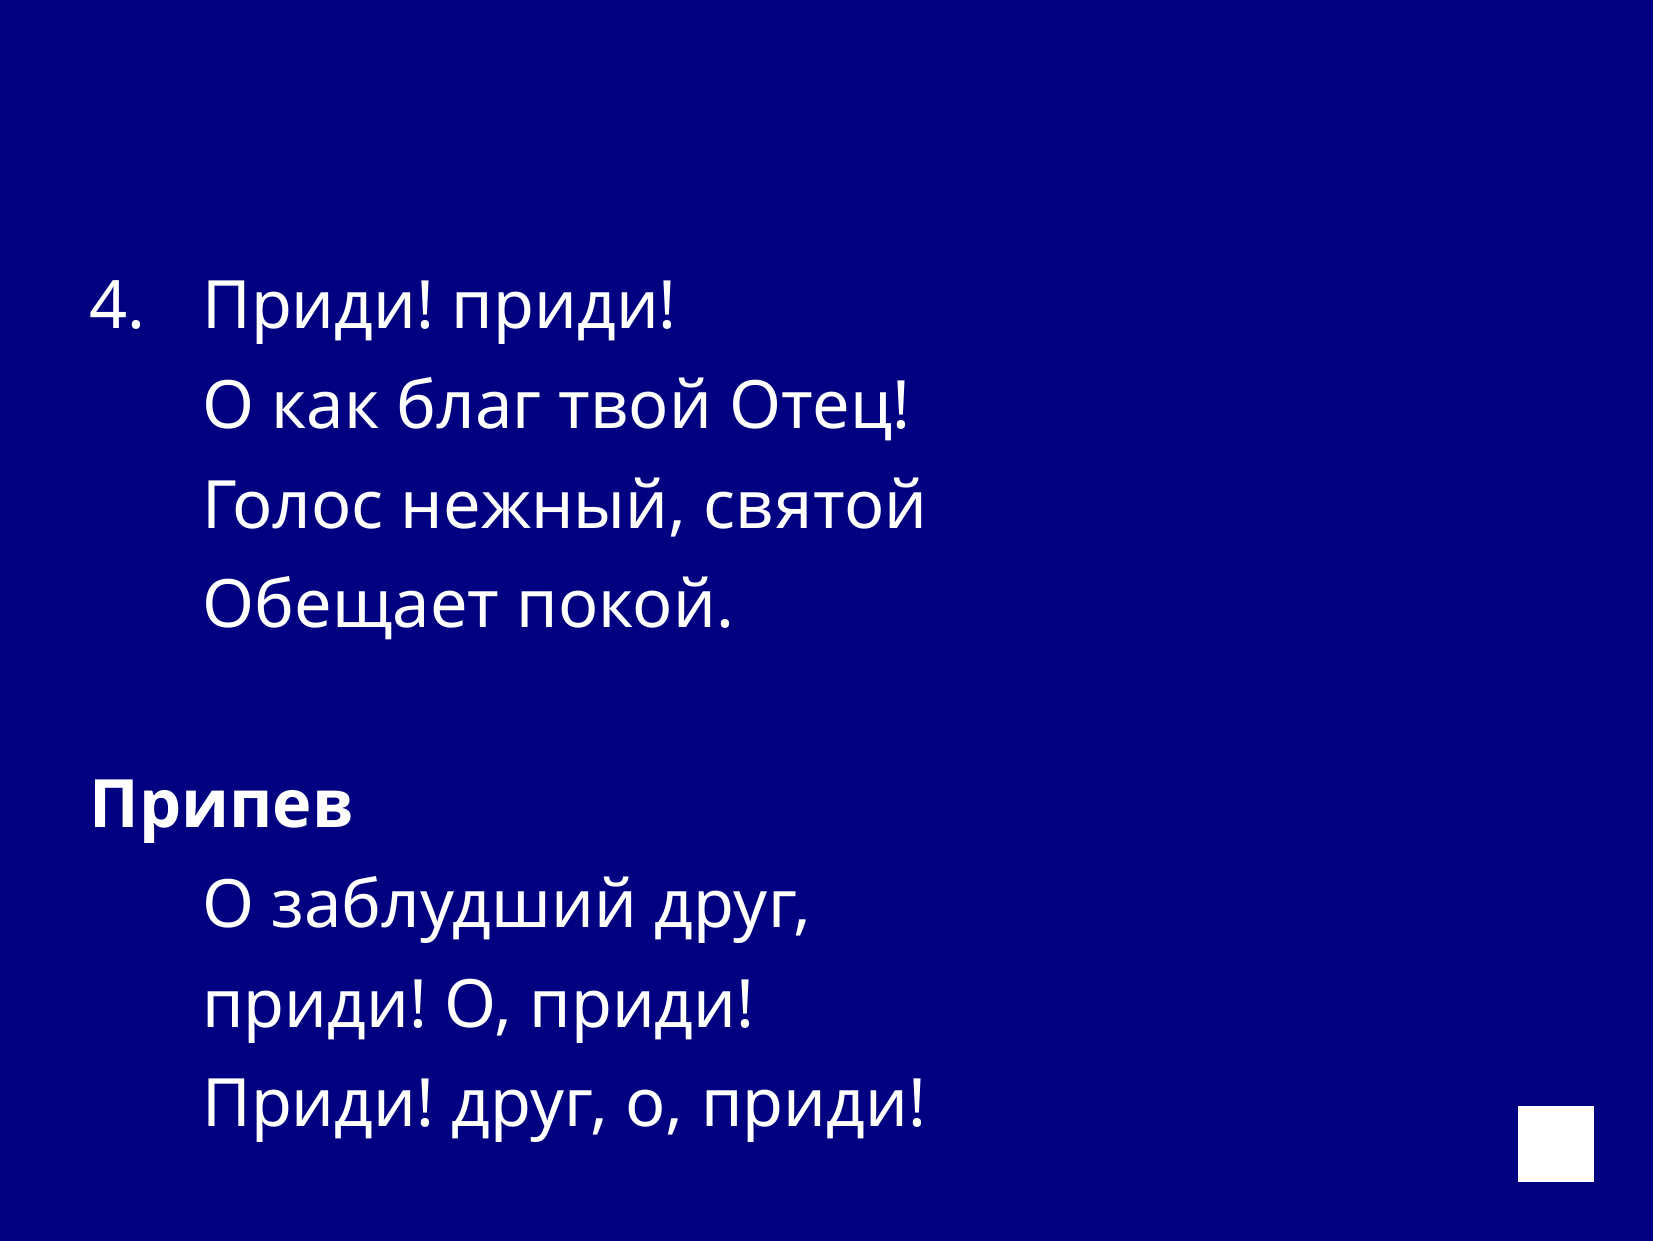

4.	Приди! приди!
	О как благ твой Отец!
	Голос нежный, святой
	Обещает покой.
Припев
	О заблудший друг,
	приди! О, приди!
	Приди! друг, о, приди!